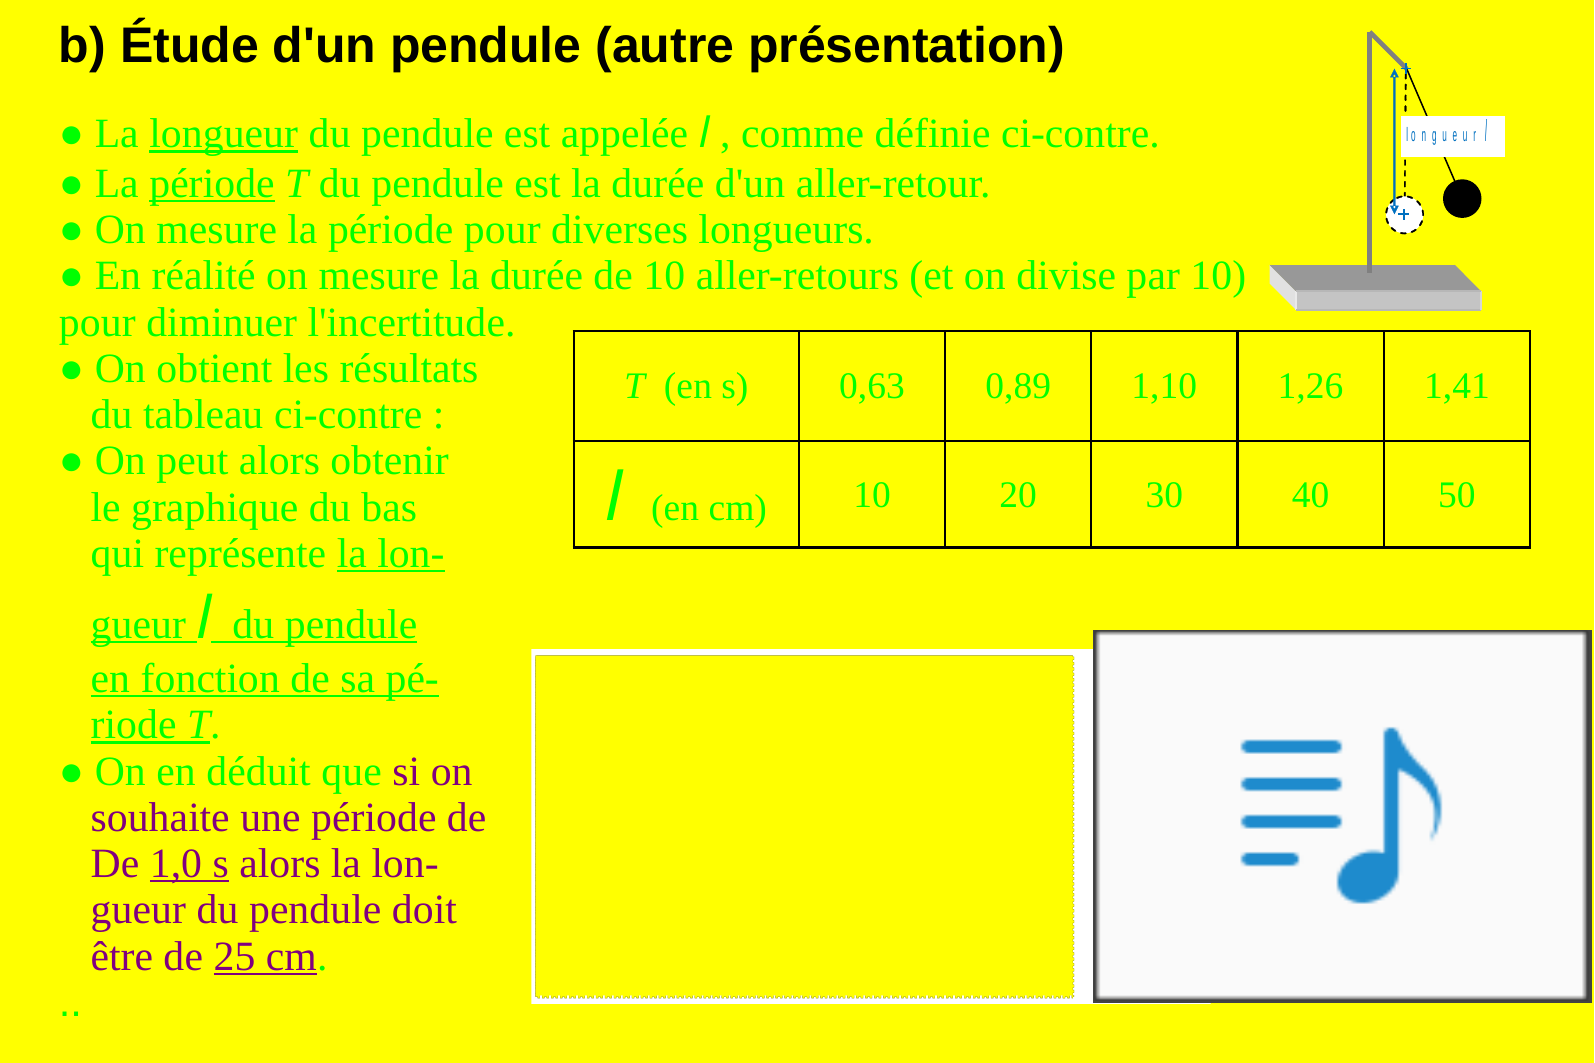

# b) Étude d'un pendule (autre présentation)
● La longueur du pendule est appelée l , comme définie ci-contre.
● La période T du pendule est la durée d'un aller-retour.
● On mesure la période pour diverses longueurs.
● En réalité on mesure la durée de 10 aller-retours (et on divise par 10)
pour diminuer l'incertitude.
● On obtient les résultats
 du tableau ci-contre :
● On peut alors obtenir
 le graphique du bas
 qui représente la lon-
 gueur l du pendule
 en fonction de sa pé-
 riode T.
● On en déduit que si on
 souhaite une période de
 De 1,0 s alors la lon-
 gueur du pendule doit
 être de 25 cm.
..
..
| T (en s) | 0,63 | 0,89 | 1,10 | 1,26 | 1,41 |
| --- | --- | --- | --- | --- | --- |
| l (en cm) | 10 | 20 | 30 | 40 | 50 |
13